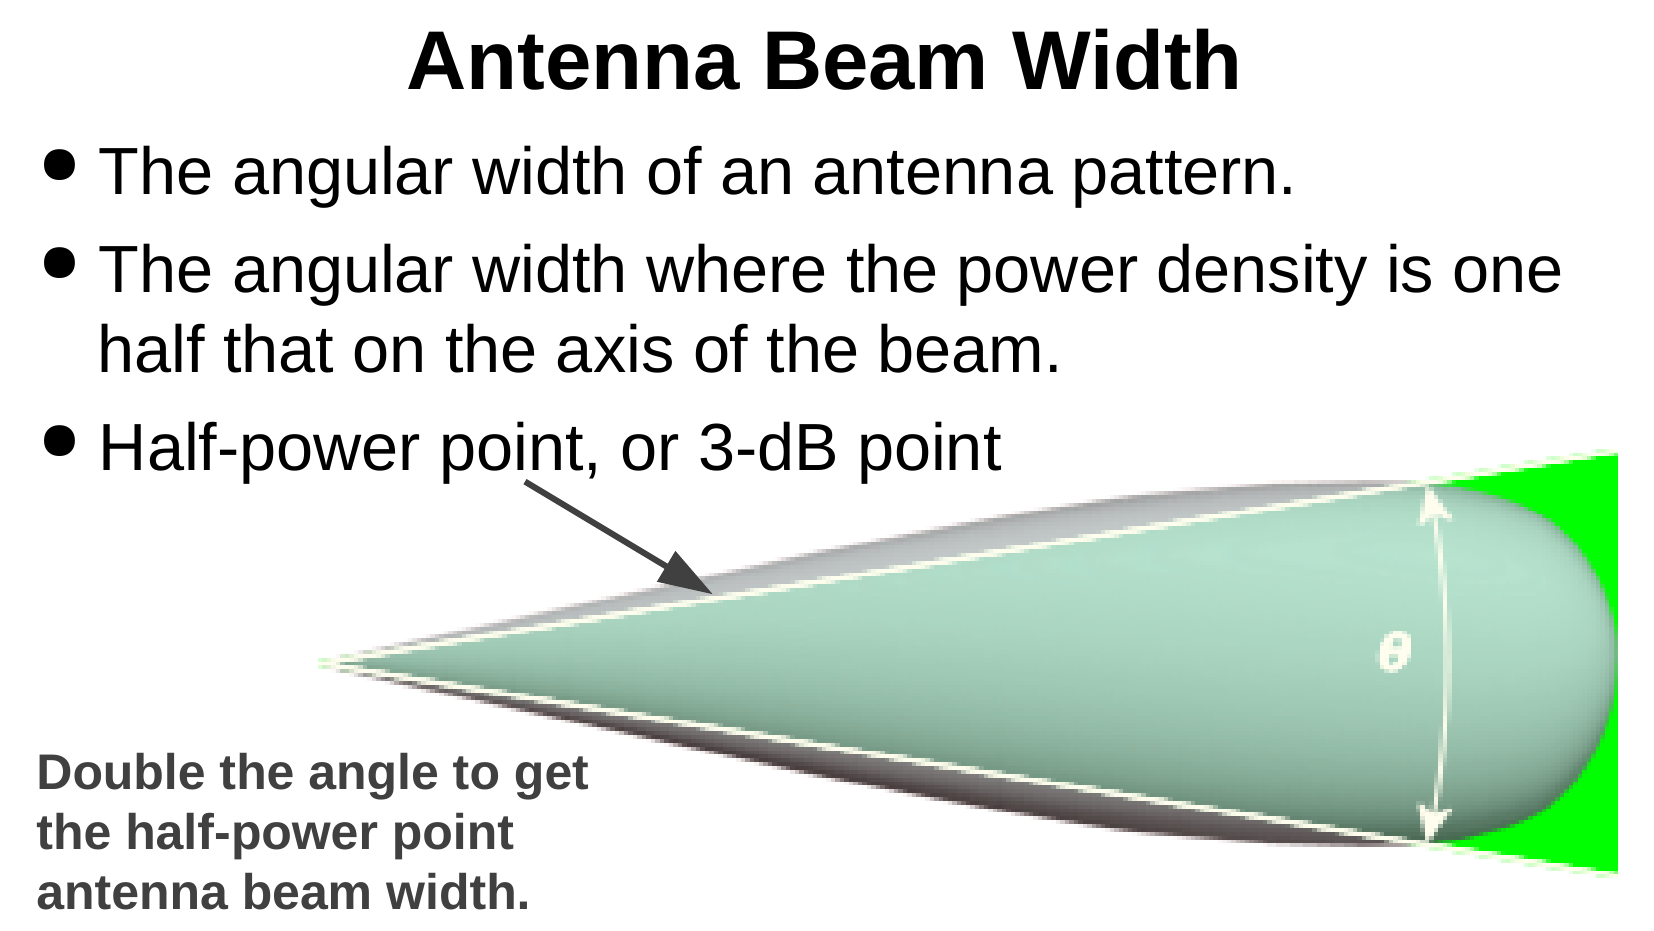

# Antenna Beam Width
 The angular width of an antenna pattern.
 The angular width where the power density is one half that on the axis of the beam.
 Half-power point, or 3-dB point
Double the angle to get
the half-power point
antenna beam width.